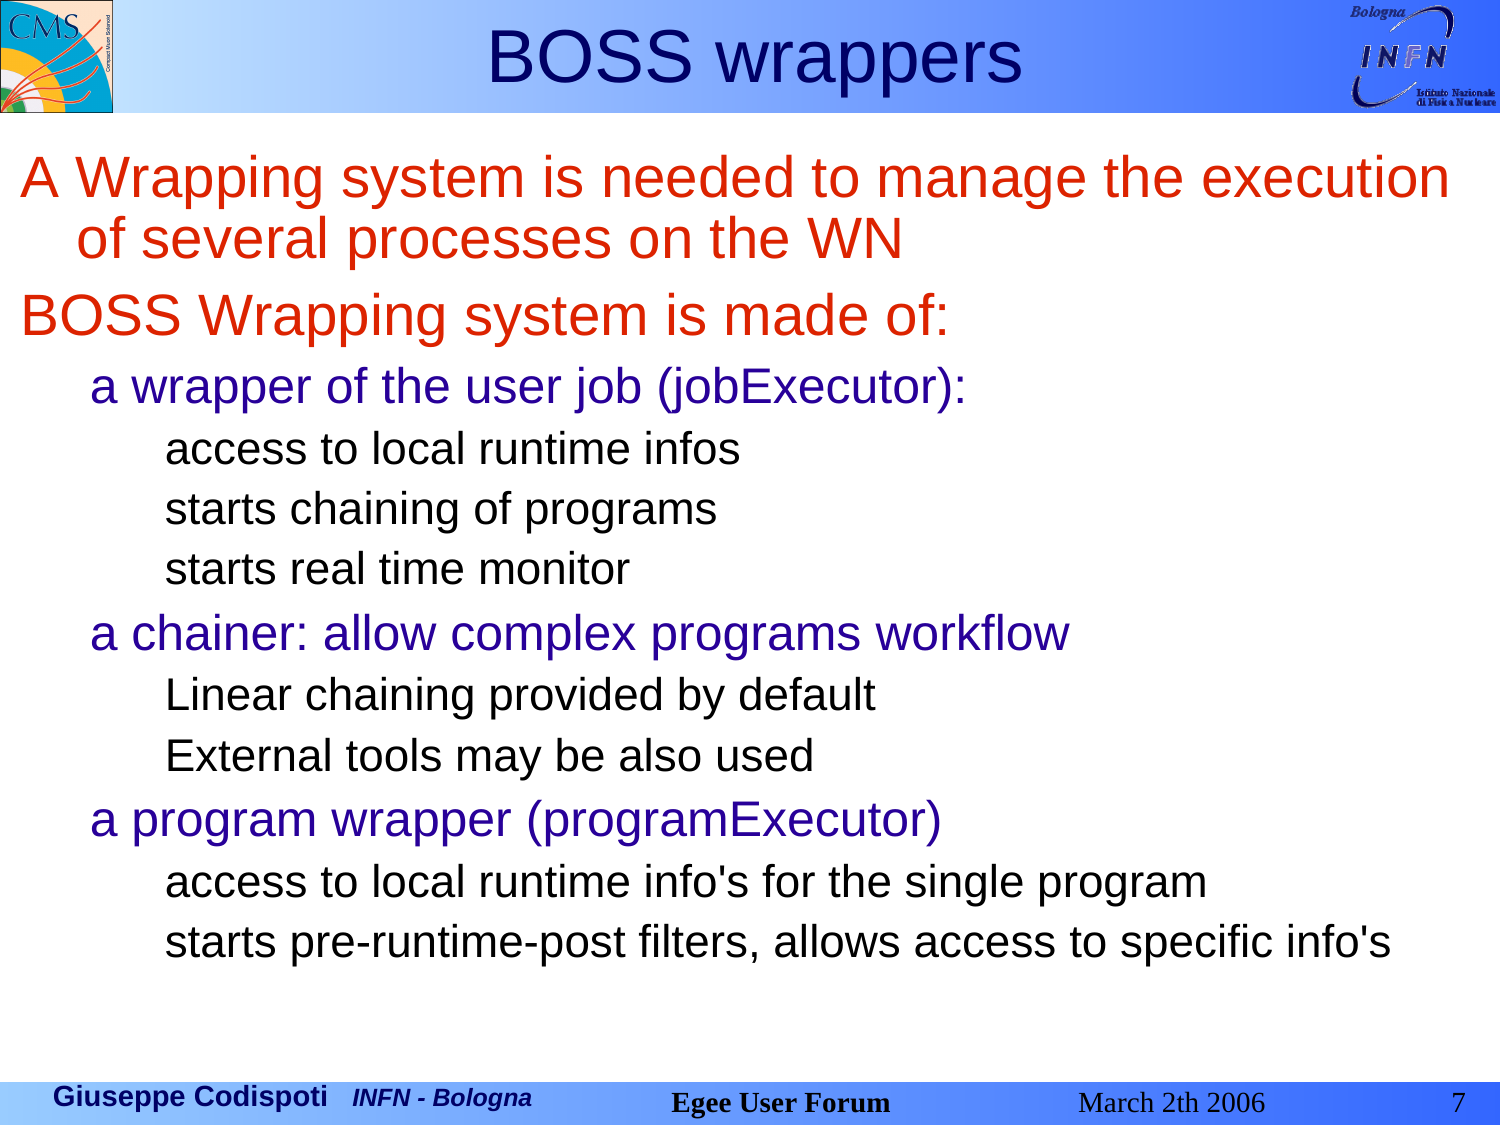

# BOSS wrappers
A Wrapping system is needed to manage the execution of several processes on the WN
BOSS Wrapping system is made of:
a wrapper of the user job (jobExecutor):
access to local runtime infos
starts chaining of programs
starts real time monitor
a chainer: allow complex programs workflow
Linear chaining provided by default
External tools may be also used
a program wrapper (programExecutor)
access to local runtime info's for the single program
starts pre-runtime-post filters, allows access to specific info's
Egee User Forum
March 2th 2006
7